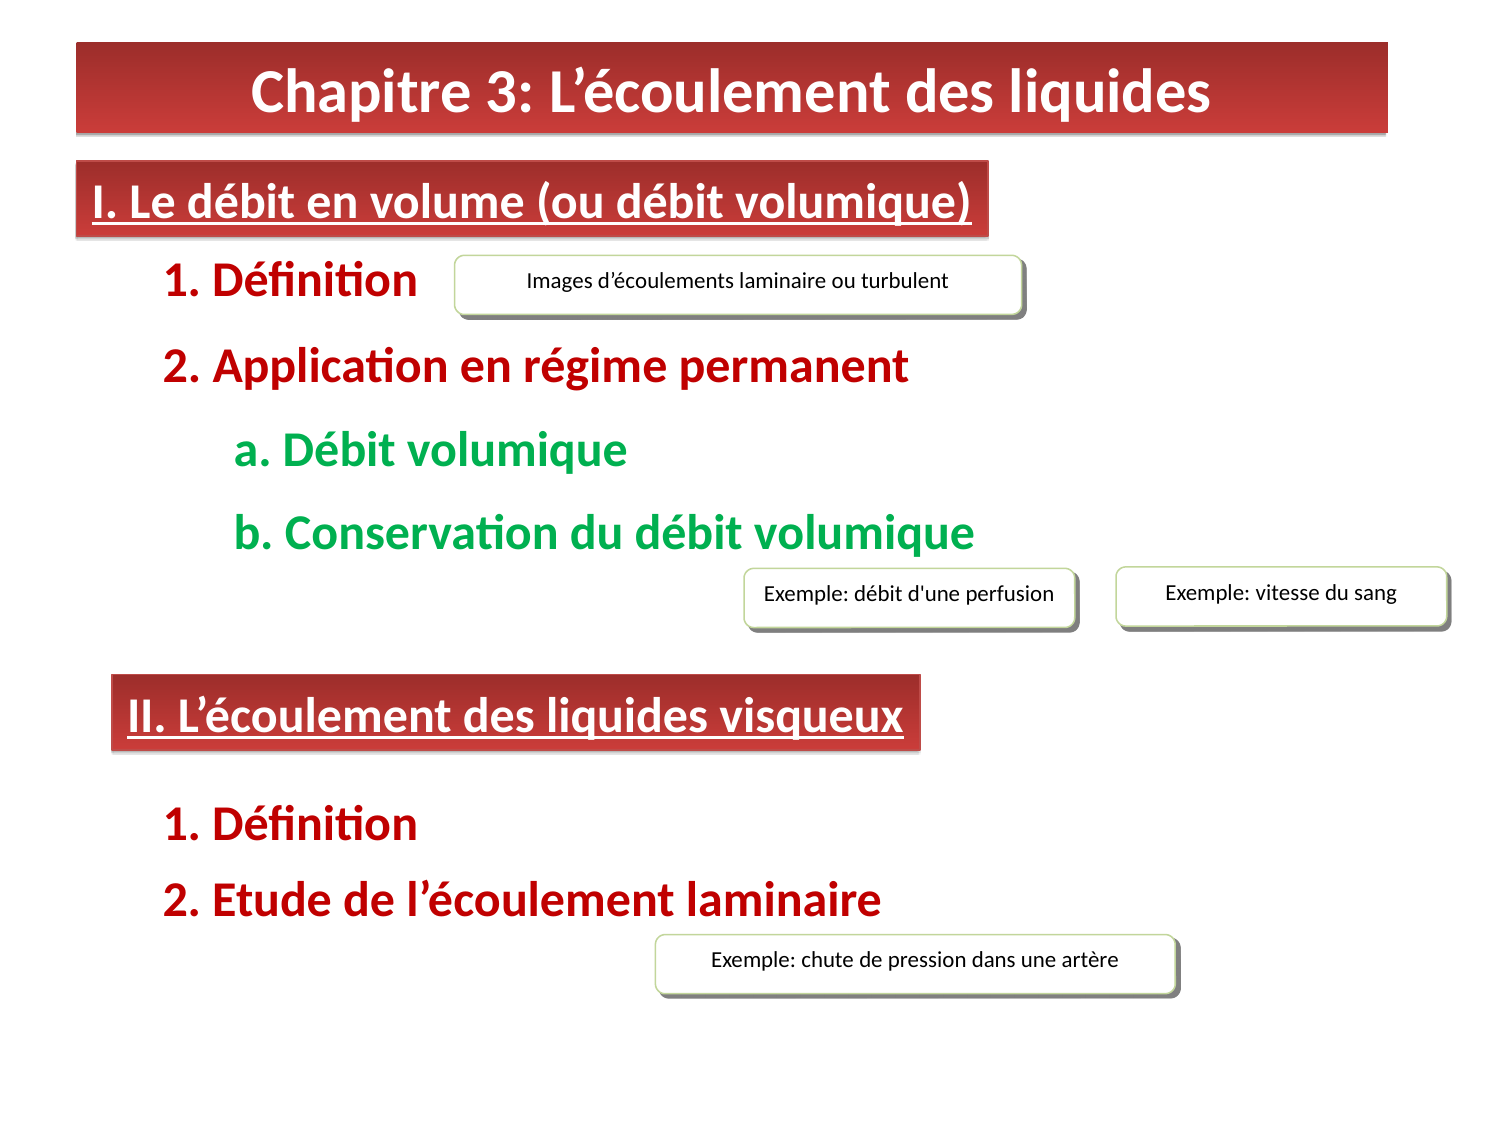

Chapitre 3: L’écoulement des liquides
I. Le débit en volume (ou débit volumique)
1. Définition
Images d’écoulements laminaire ou turbulent
2. Application en régime permanent
a. Débit volumique
b. Conservation du débit volumique
Exemple: vitesse du sang
Exemple: débit d'une perfusion
II. L’écoulement des liquides visqueux
1. Définition
2. Etude de l’écoulement laminaire
Exemple: chute de pression dans une artère